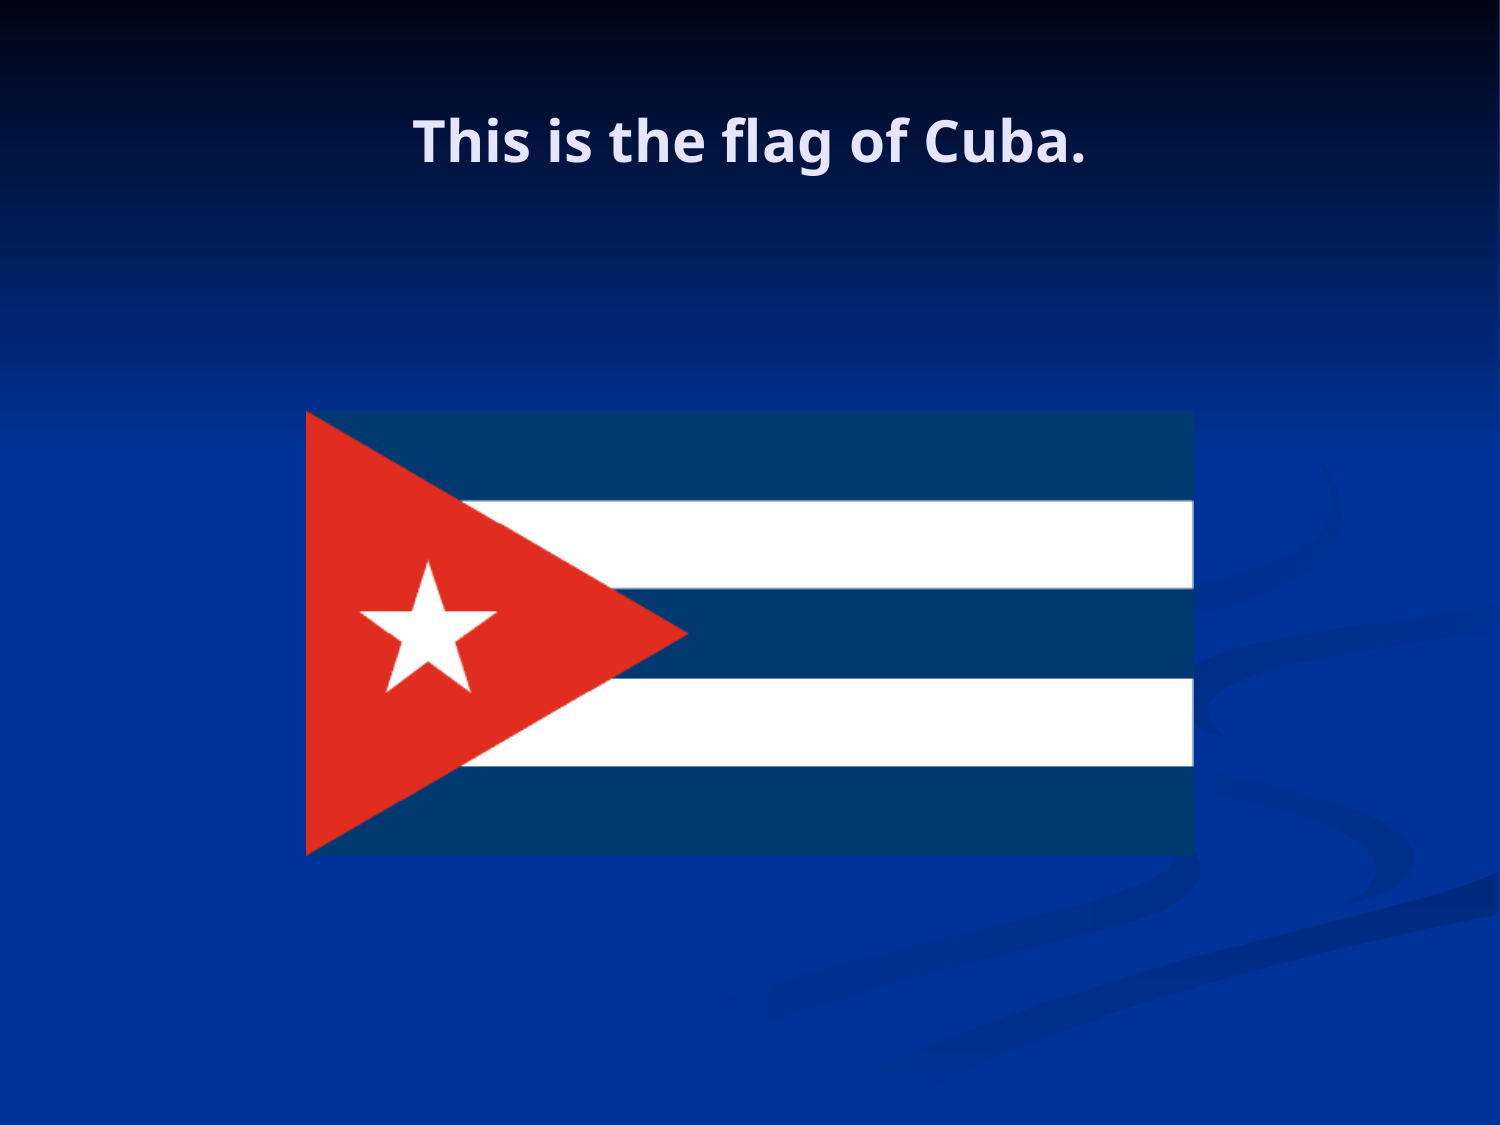

# This is the flag of Cuba.